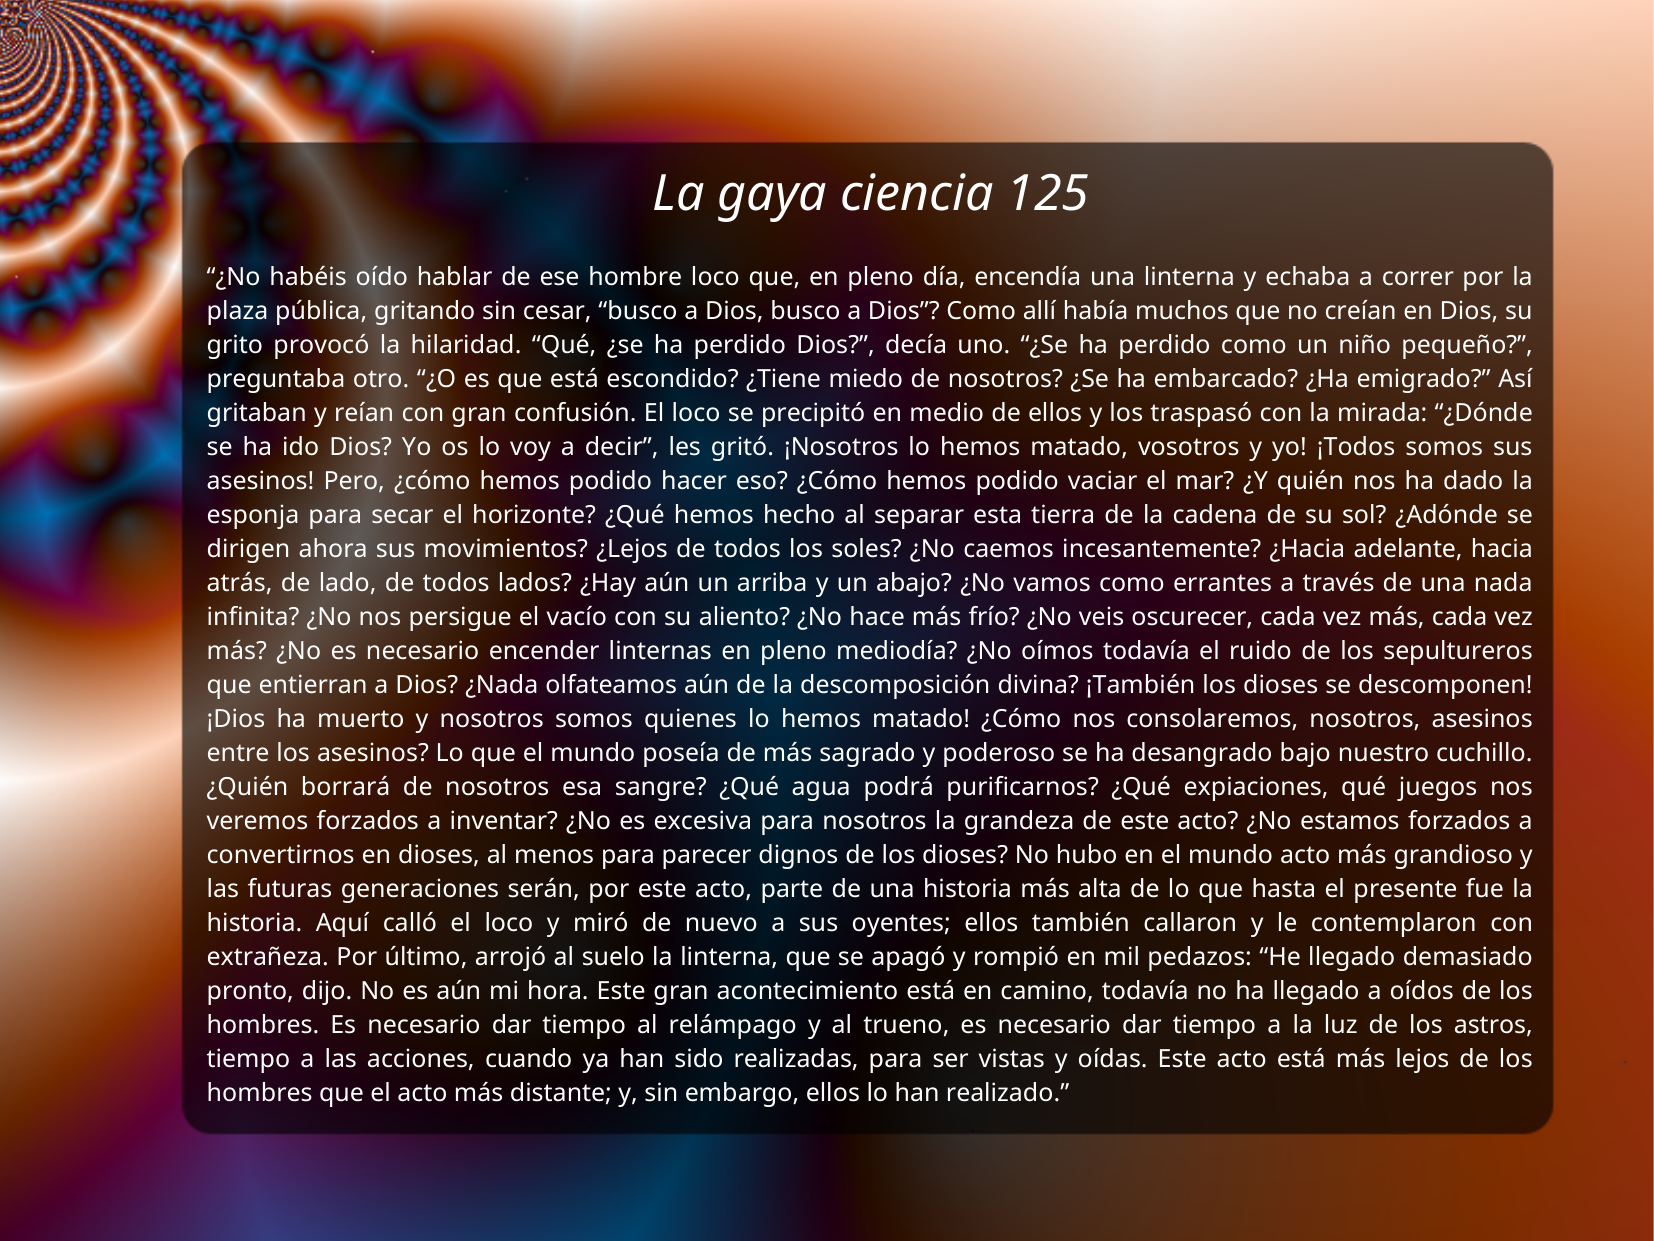

# La gaya ciencia 125
“¿No habéis oído hablar de ese hombre loco que, en pleno día, encendía una linterna y echaba a correr por la plaza pública, gritando sin cesar, “busco a Dios, busco a Dios”? Como allí había muchos que no creían en Dios, su grito provocó la hilaridad. “Qué, ¿se ha perdido Dios?”, decía uno. “¿Se ha perdido como un niño pequeño?”, preguntaba otro. “¿O es que está escondido? ¿Tiene miedo de nosotros? ¿Se ha embarcado? ¿Ha emigrado?” Así gritaban y reían con gran confusión. El loco se precipitó en medio de ellos y los traspasó con la mirada: “¿Dónde se ha ido Dios? Yo os lo voy a decir”, les gritó. ¡Nosotros lo hemos matado, vosotros y yo! ¡Todos somos sus asesinos! Pero, ¿cómo hemos podido hacer eso? ¿Cómo hemos podido vaciar el mar? ¿Y quién nos ha dado la esponja para secar el horizonte? ¿Qué hemos hecho al separar esta tierra de la cadena de su sol? ¿Adónde se dirigen ahora sus movimientos? ¿Lejos de todos los soles? ¿No caemos incesantemente? ¿Hacia adelante, hacia atrás, de lado, de todos lados? ¿Hay aún un arriba y un abajo? ¿No vamos como errantes a través de una nada infinita? ¿No nos persigue el vacío con su aliento? ¿No hace más frío? ¿No veis oscurecer, cada vez más, cada vez más? ¿No es necesario encender linternas en pleno mediodía? ¿No oímos todavía el ruido de los sepultureros que entierran a Dios? ¿Nada olfateamos aún de la descomposición divina? ¡También los dioses se descomponen! ¡Dios ha muerto y nosotros somos quienes lo hemos matado! ¿Cómo nos consolaremos, nosotros, asesinos entre los asesinos? Lo que el mundo poseía de más sagrado y poderoso se ha desangrado bajo nuestro cuchillo. ¿Quién borrará de nosotros esa sangre? ¿Qué agua podrá purificarnos? ¿Qué expiaciones, qué juegos nos veremos forzados a inventar? ¿No es excesiva para nosotros la grandeza de este acto? ¿No estamos forzados a convertirnos en dioses, al menos para parecer dignos de los dioses? No hubo en el mundo acto más grandioso y las futuras generaciones serán, por este acto, parte de una historia más alta de lo que hasta el presente fue la historia. Aquí calló el loco y miró de nuevo a sus oyentes; ellos también callaron y le contemplaron con extrañeza. Por último, arrojó al suelo la linterna, que se apagó y rompió en mil pedazos: “He llegado demasiado pronto, dijo. No es aún mi hora. Este gran acontecimiento está en camino, todavía no ha llegado a oídos de los hombres. Es necesario dar tiempo al relámpago y al trueno, es necesario dar tiempo a la luz de los astros, tiempo a las acciones, cuando ya han sido realizadas, para ser vistas y oídas. Este acto está más lejos de los hombres que el acto más distante; y, sin embargo, ellos lo han realizado.”